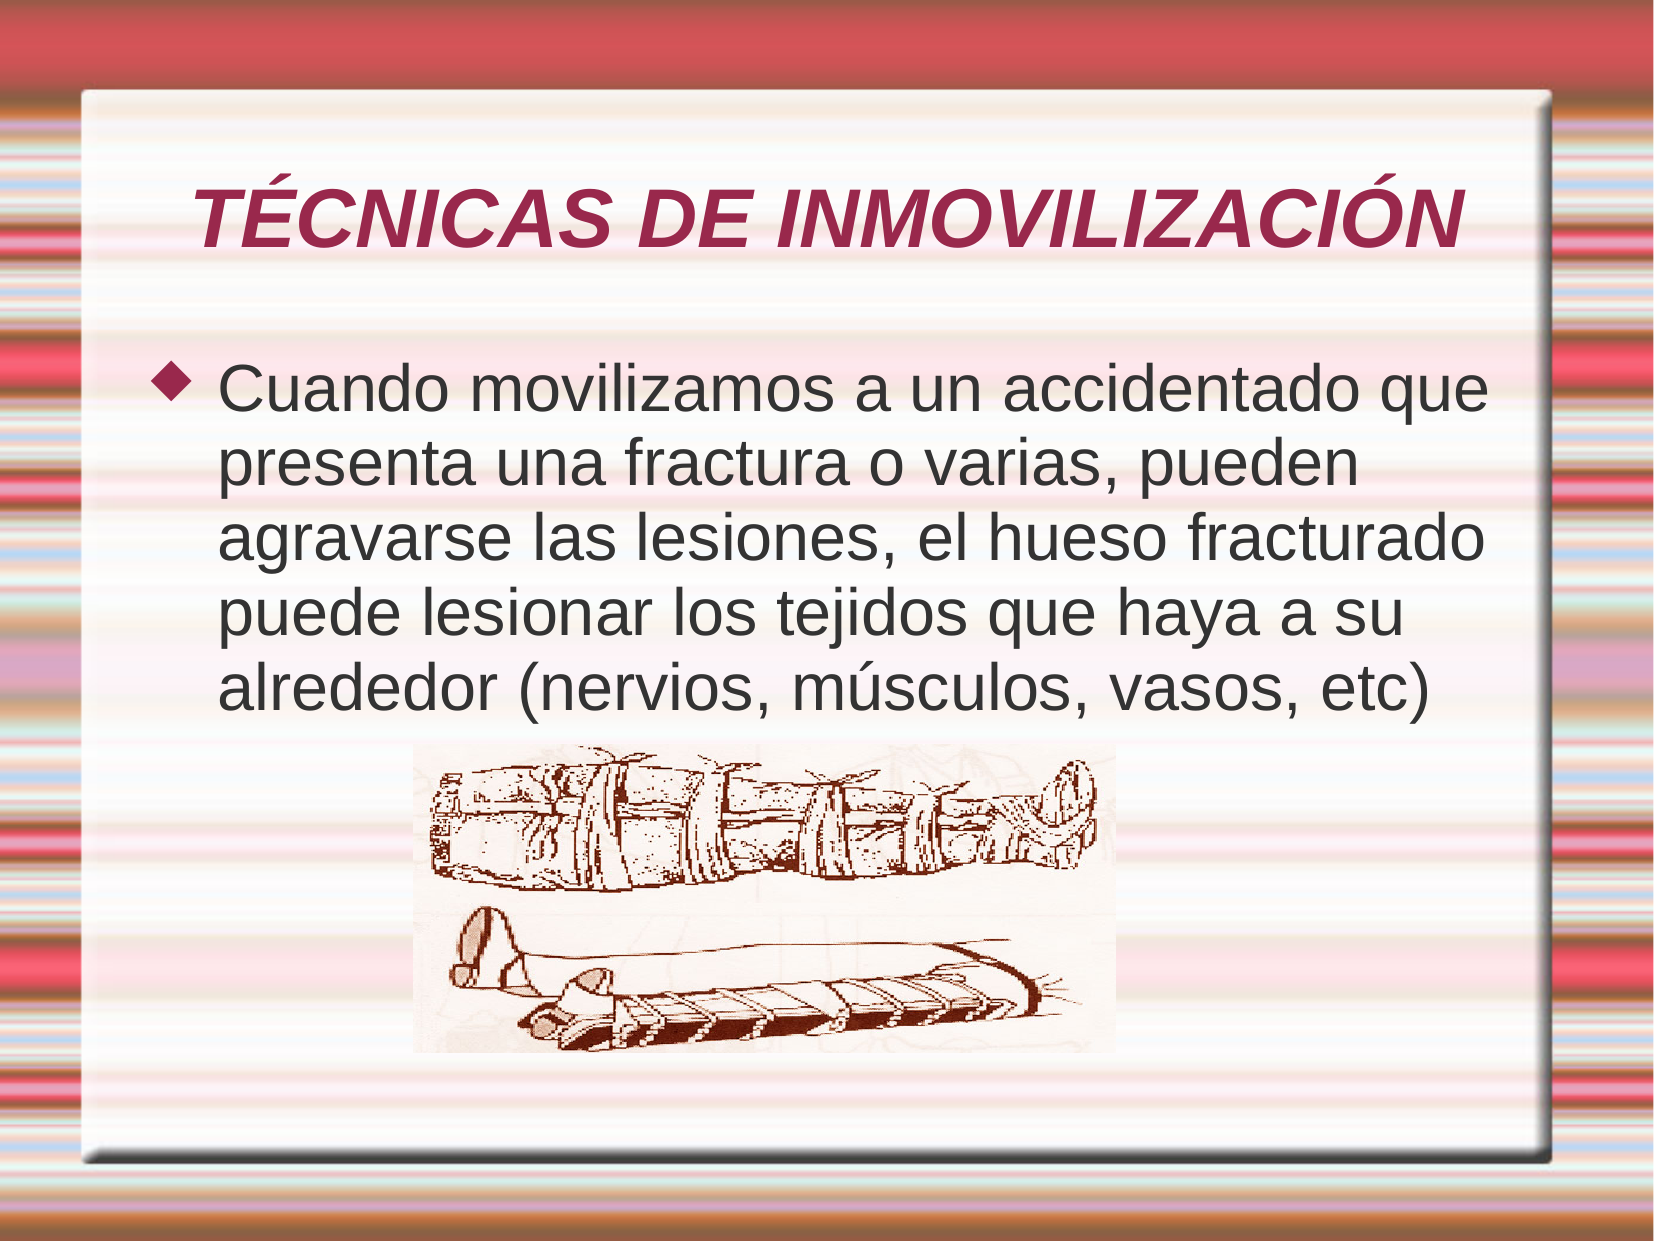

# TÉCNICAS DE INMOVILIZACIÓN
Cuando movilizamos a un accidentado que presenta una fractura o varias, pueden agravarse las lesiones, el hueso fracturado puede lesionar los tejidos que haya a su alrededor (nervios, músculos, vasos, etc)